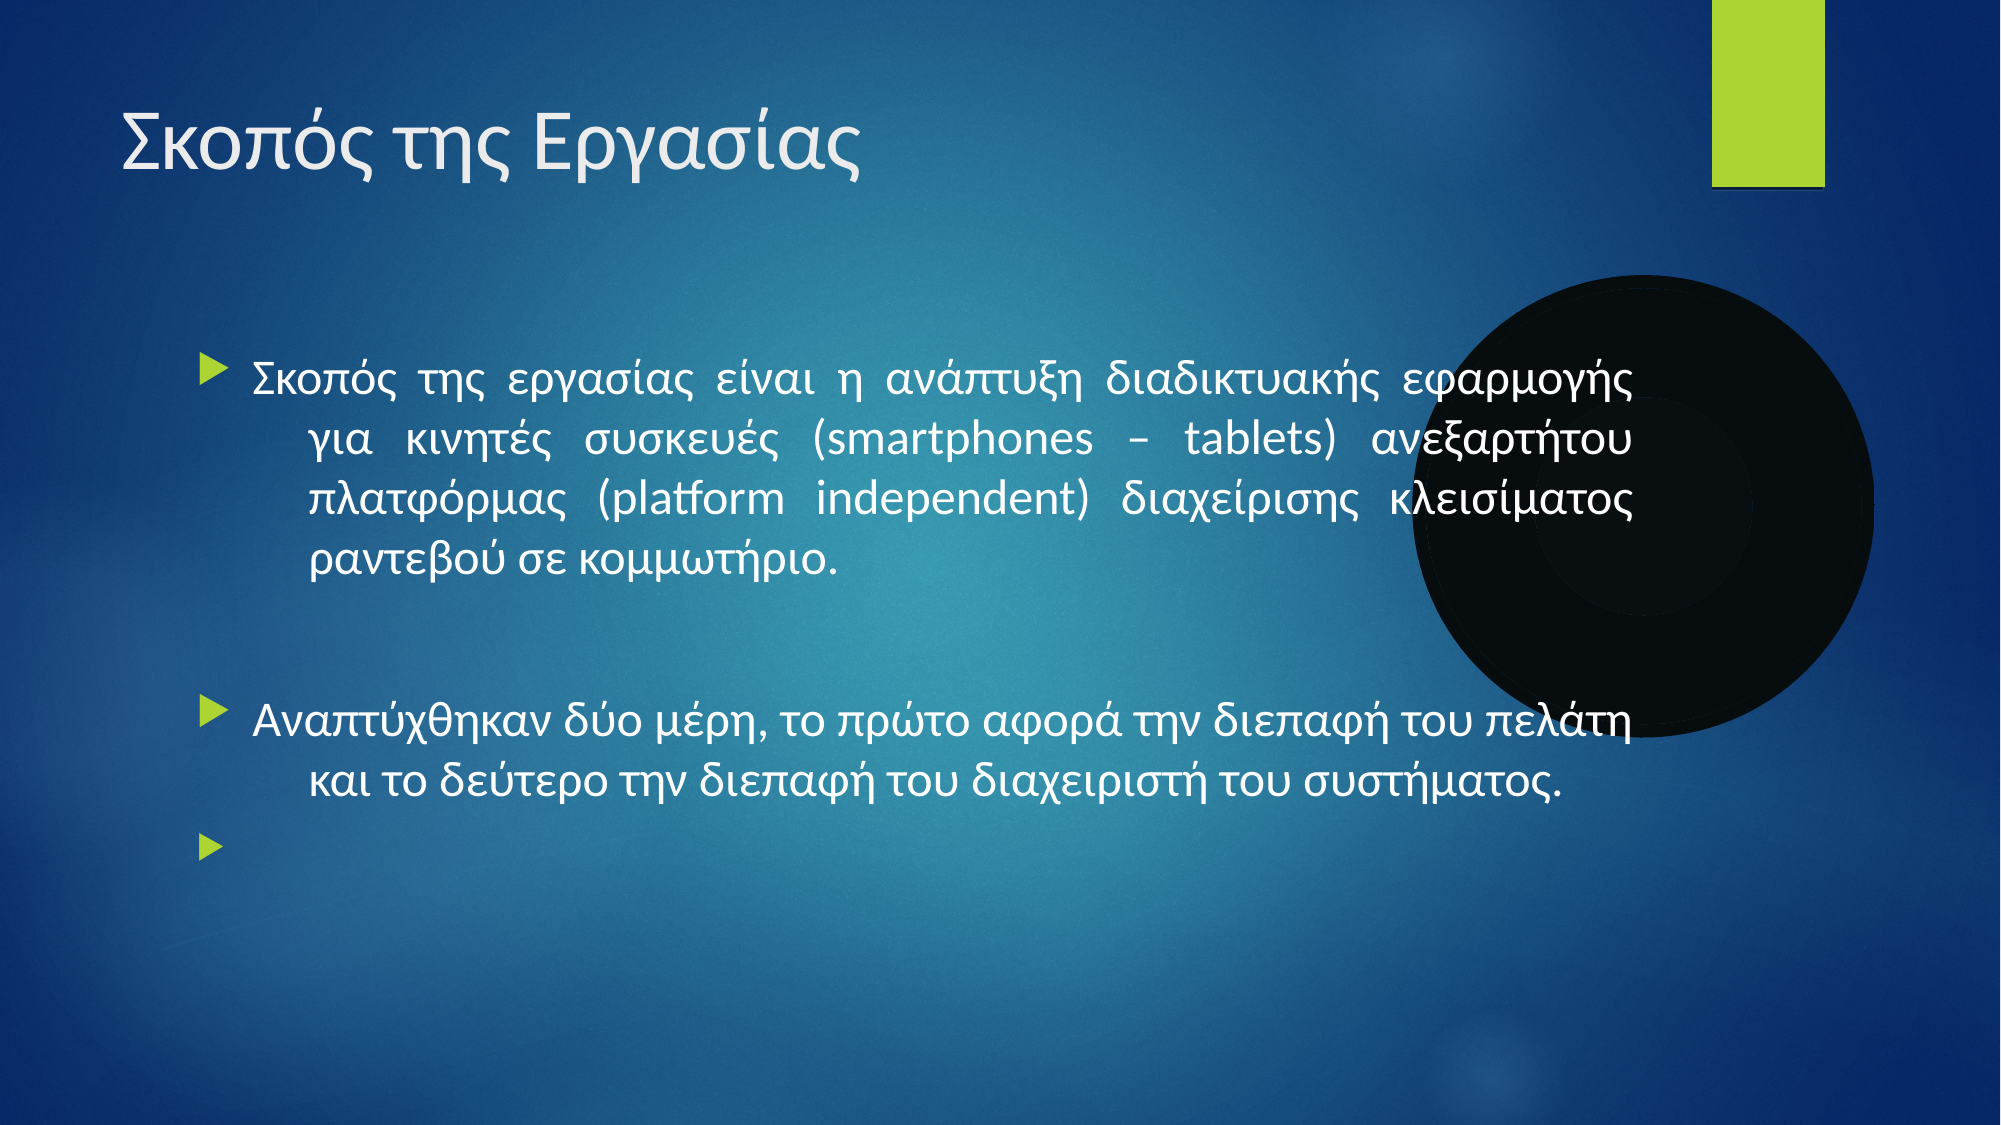

# Σκοπός της Εργασίας
Σκοπός της εργασίας είναι η ανάπτυξη διαδικτυακής εφαρμογής για κινητές συσκευές (smartphones – tablets) ανεξαρτήτου πλατφόρμας (platform independent) διαχείρισης κλεισίματος ραντεβού σε κομμωτήριο.
Αναπτύχθηκαν δύο μέρη, το πρώτο αφορά την διεπαφή του πελάτη και το δεύτερο την διεπαφή του διαχειριστή του συστήματος.